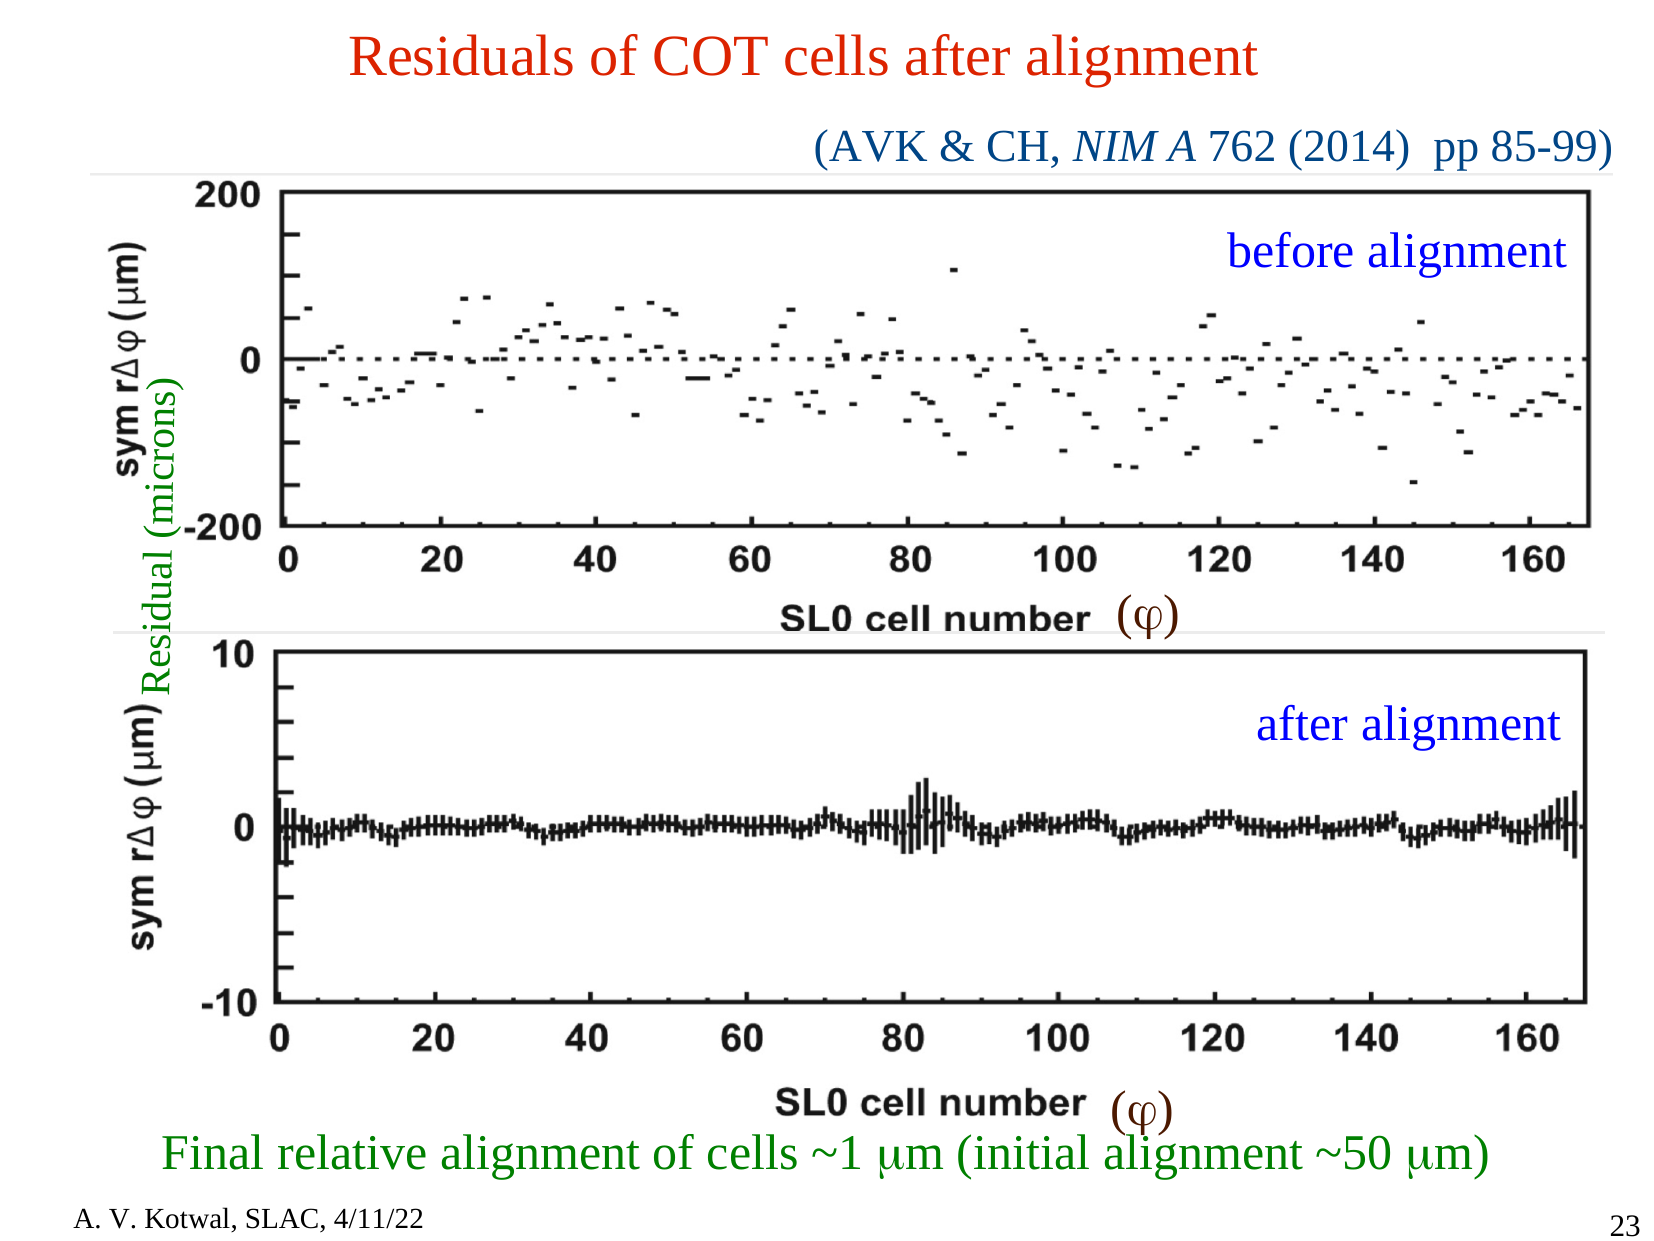

# Residuals of COT cells after alignment
(AVK & CH, NIM A 762 (2014) pp 85-99)
before alignment
Residual (microns)
(φ)
after alignment
(φ)
Final relative alignment of cells ~1 μm (initial alignment ~50 μm)
A. V. Kotwal, SLAC, 4/11/22